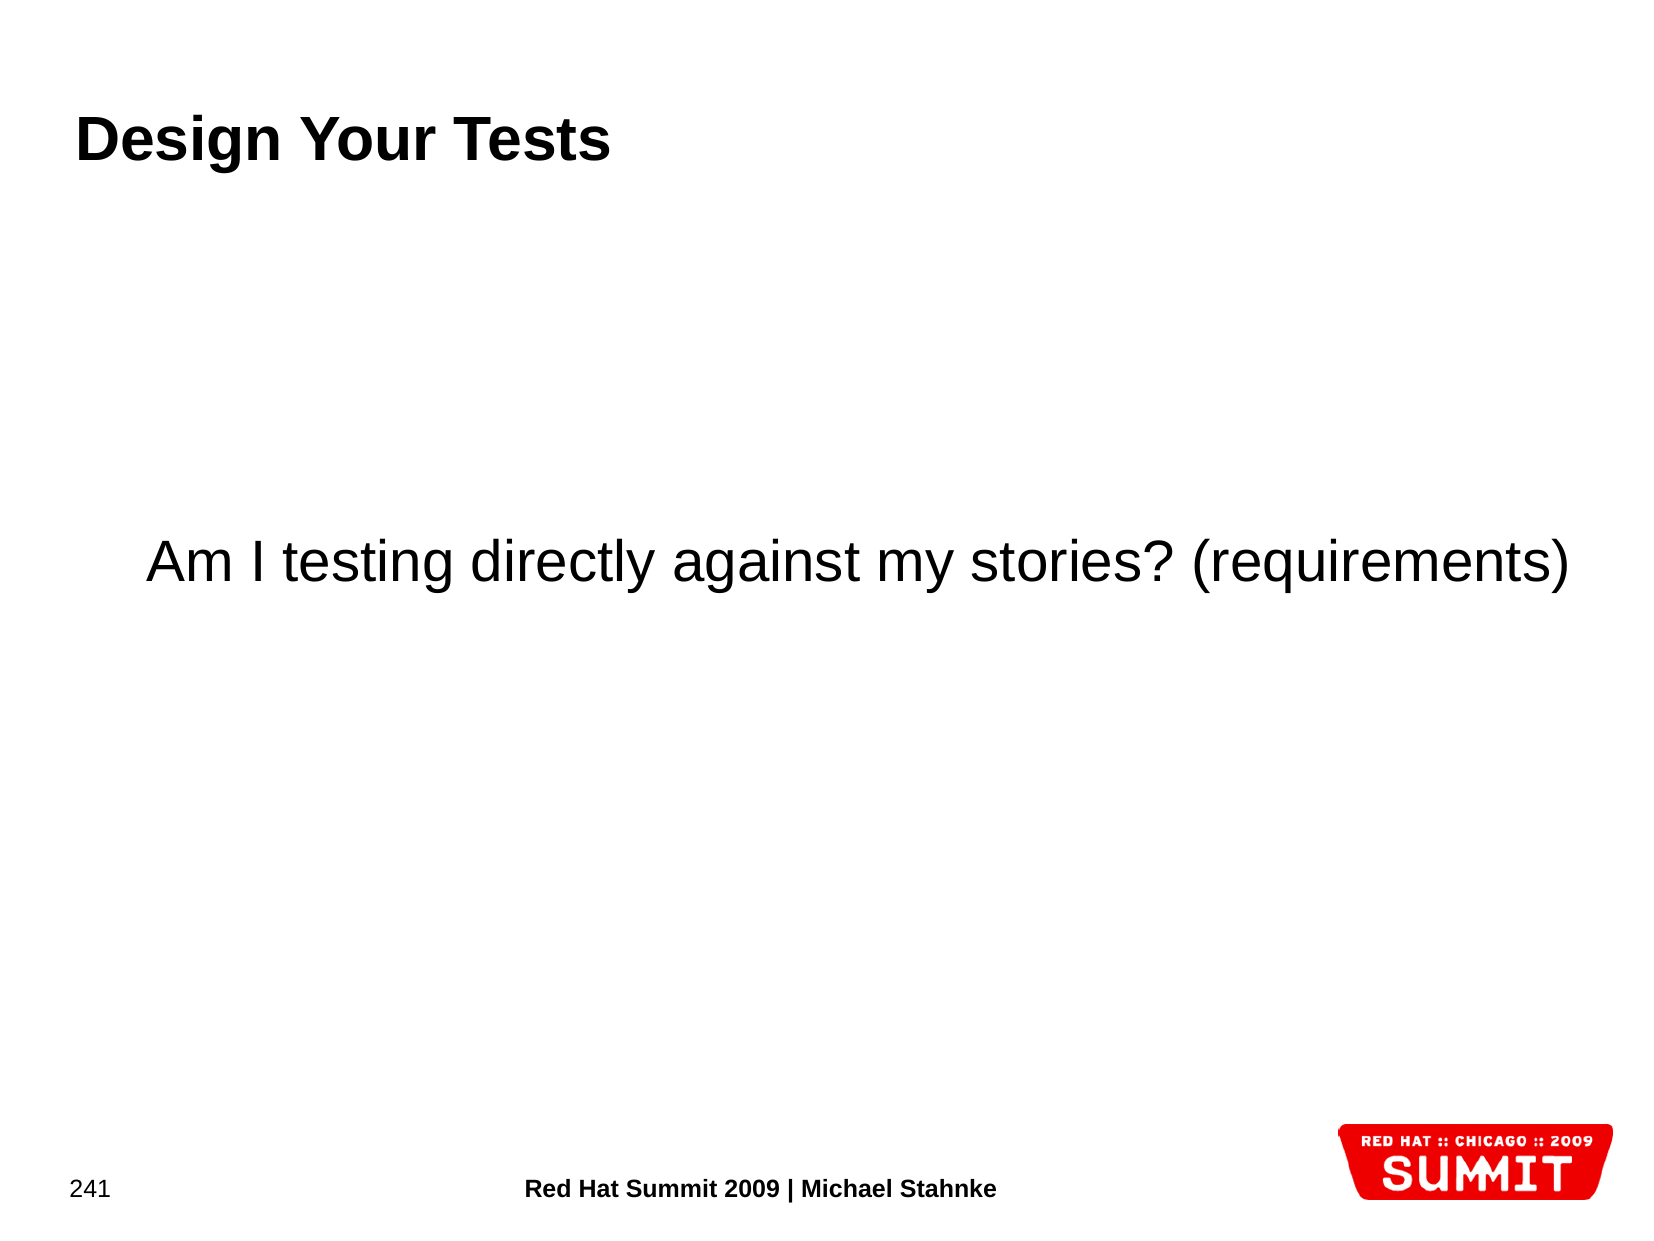

# Design Your Tests
Am I testing directly against my stories? (requirements)